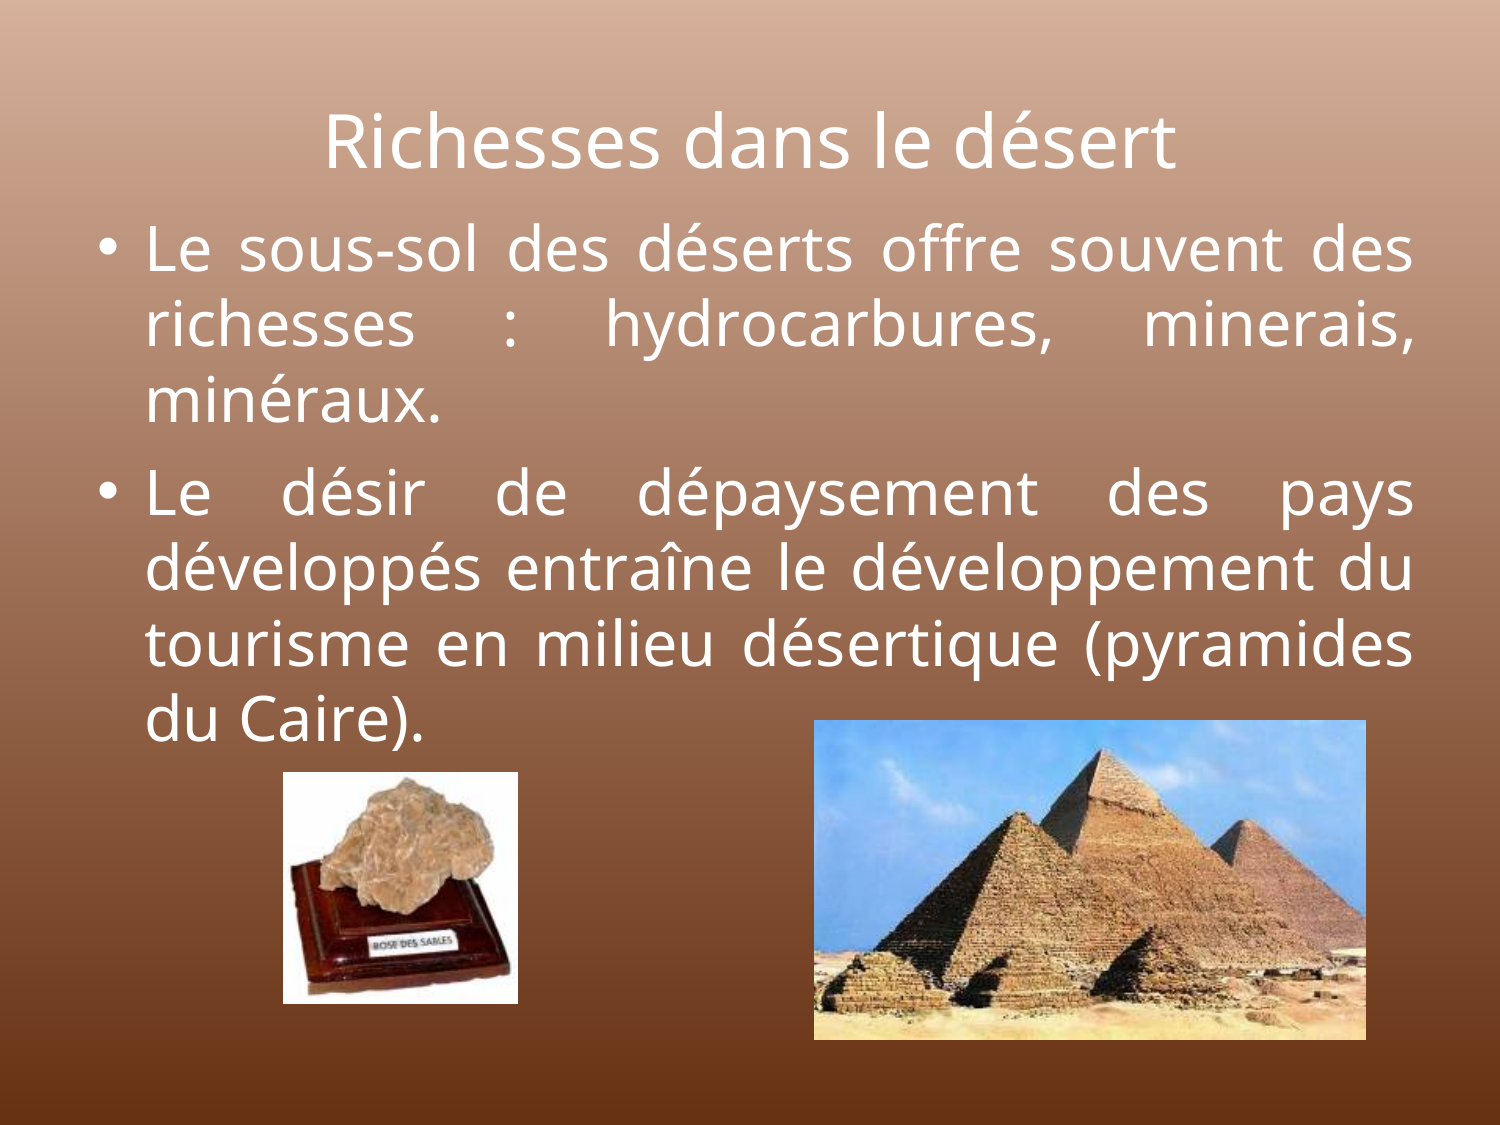

# Richesses dans le désert
Le sous-sol des déserts offre souvent des richesses : hydrocarbures, minerais, minéraux.
Le désir de dépaysement des pays développés entraîne le développement du tourisme en milieu désertique (pyramides du Caire).